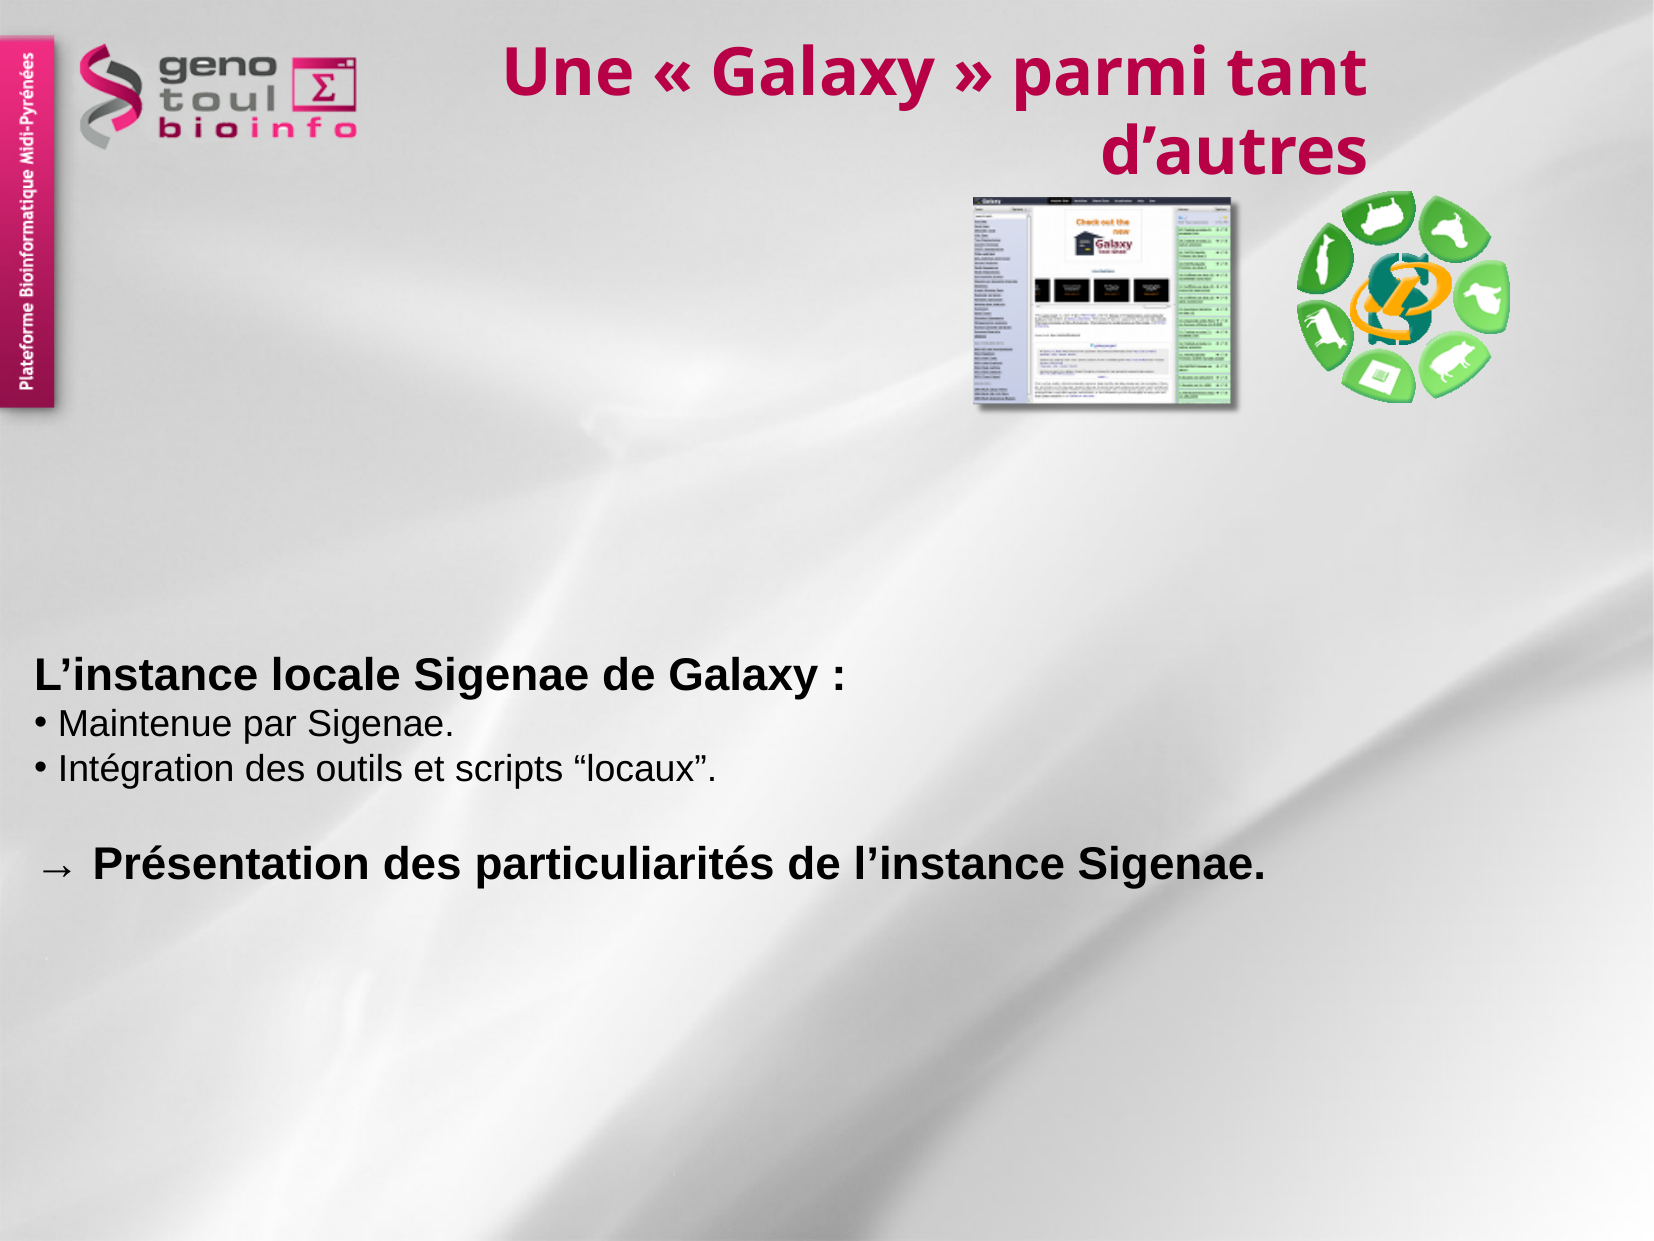

Une « Galaxy » parmi tant d’autres
L’instance locale Sigenae de Galaxy :
 Maintenue par Sigenae.
 Intégration des outils et scripts “locaux”.
→ Présentation des particuliarités de l’instance Sigenae.